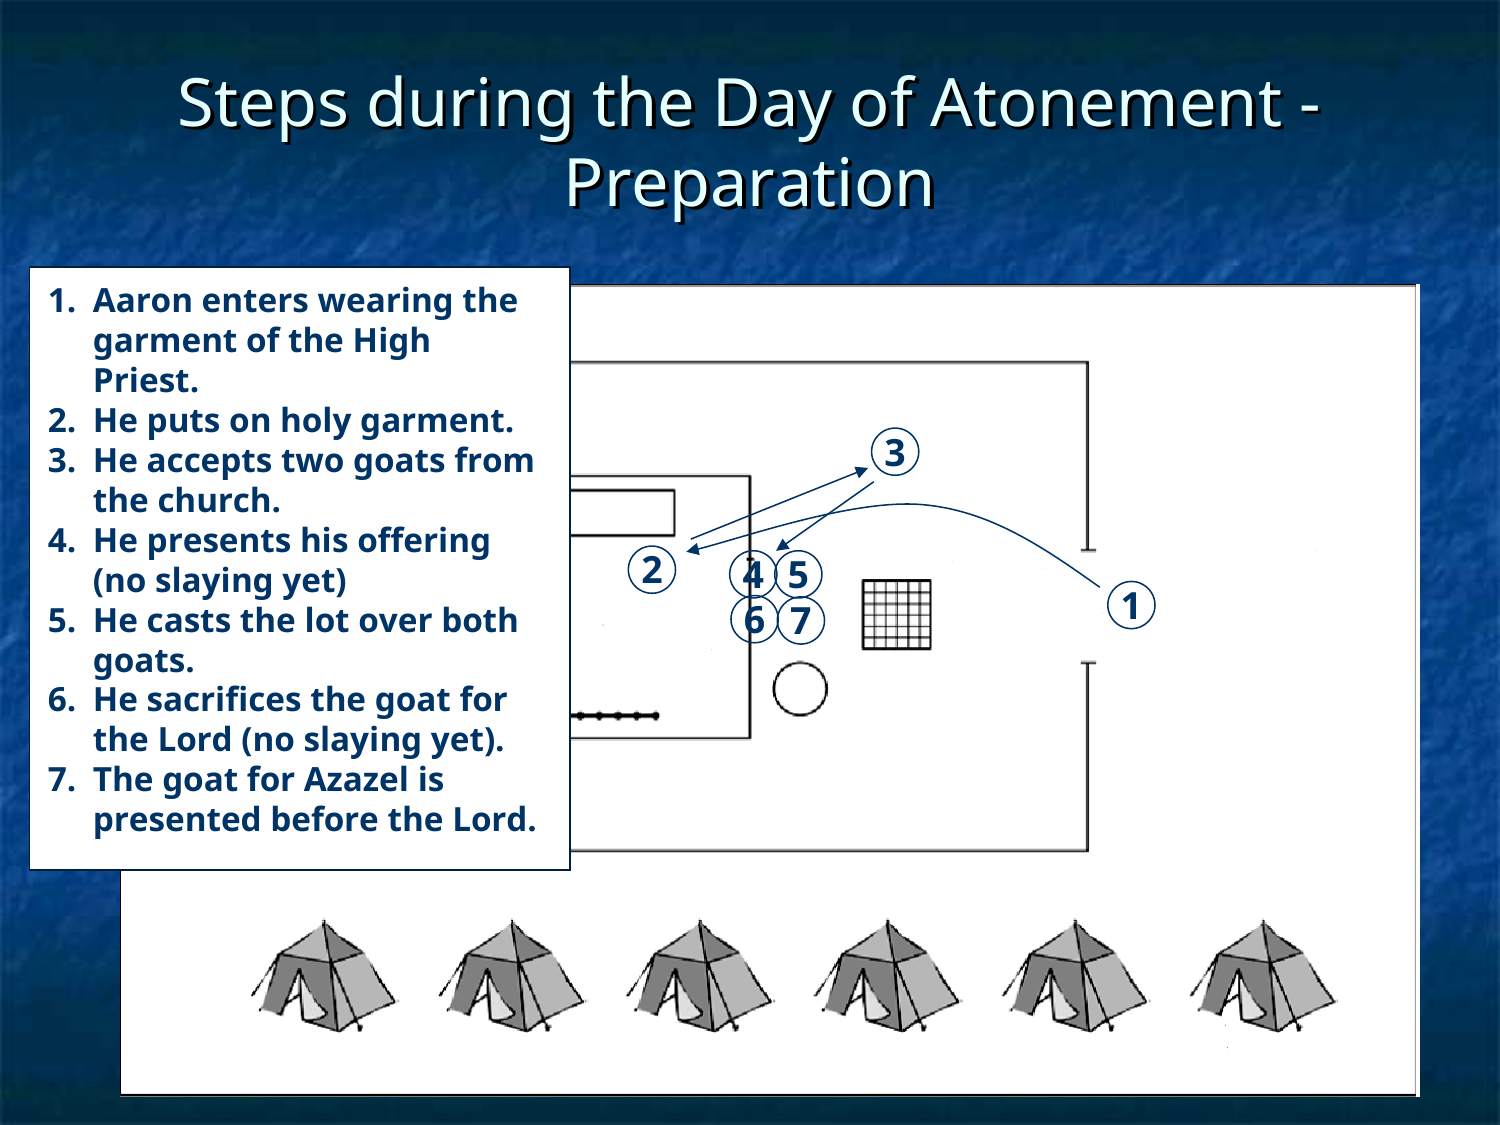

# Steps during the Day of Atonement - Preparation
Aaron enters wearing the garment of the High Priest.
He puts on holy garment.
He accepts two goats from the church.
He presents his offering (no slaying yet)
He casts the lot over both goats.
He sacrifices the goat for the Lord (no slaying yet).
The goat for Azazel is presented before the Lord.
3
2
4
5
1
6
7